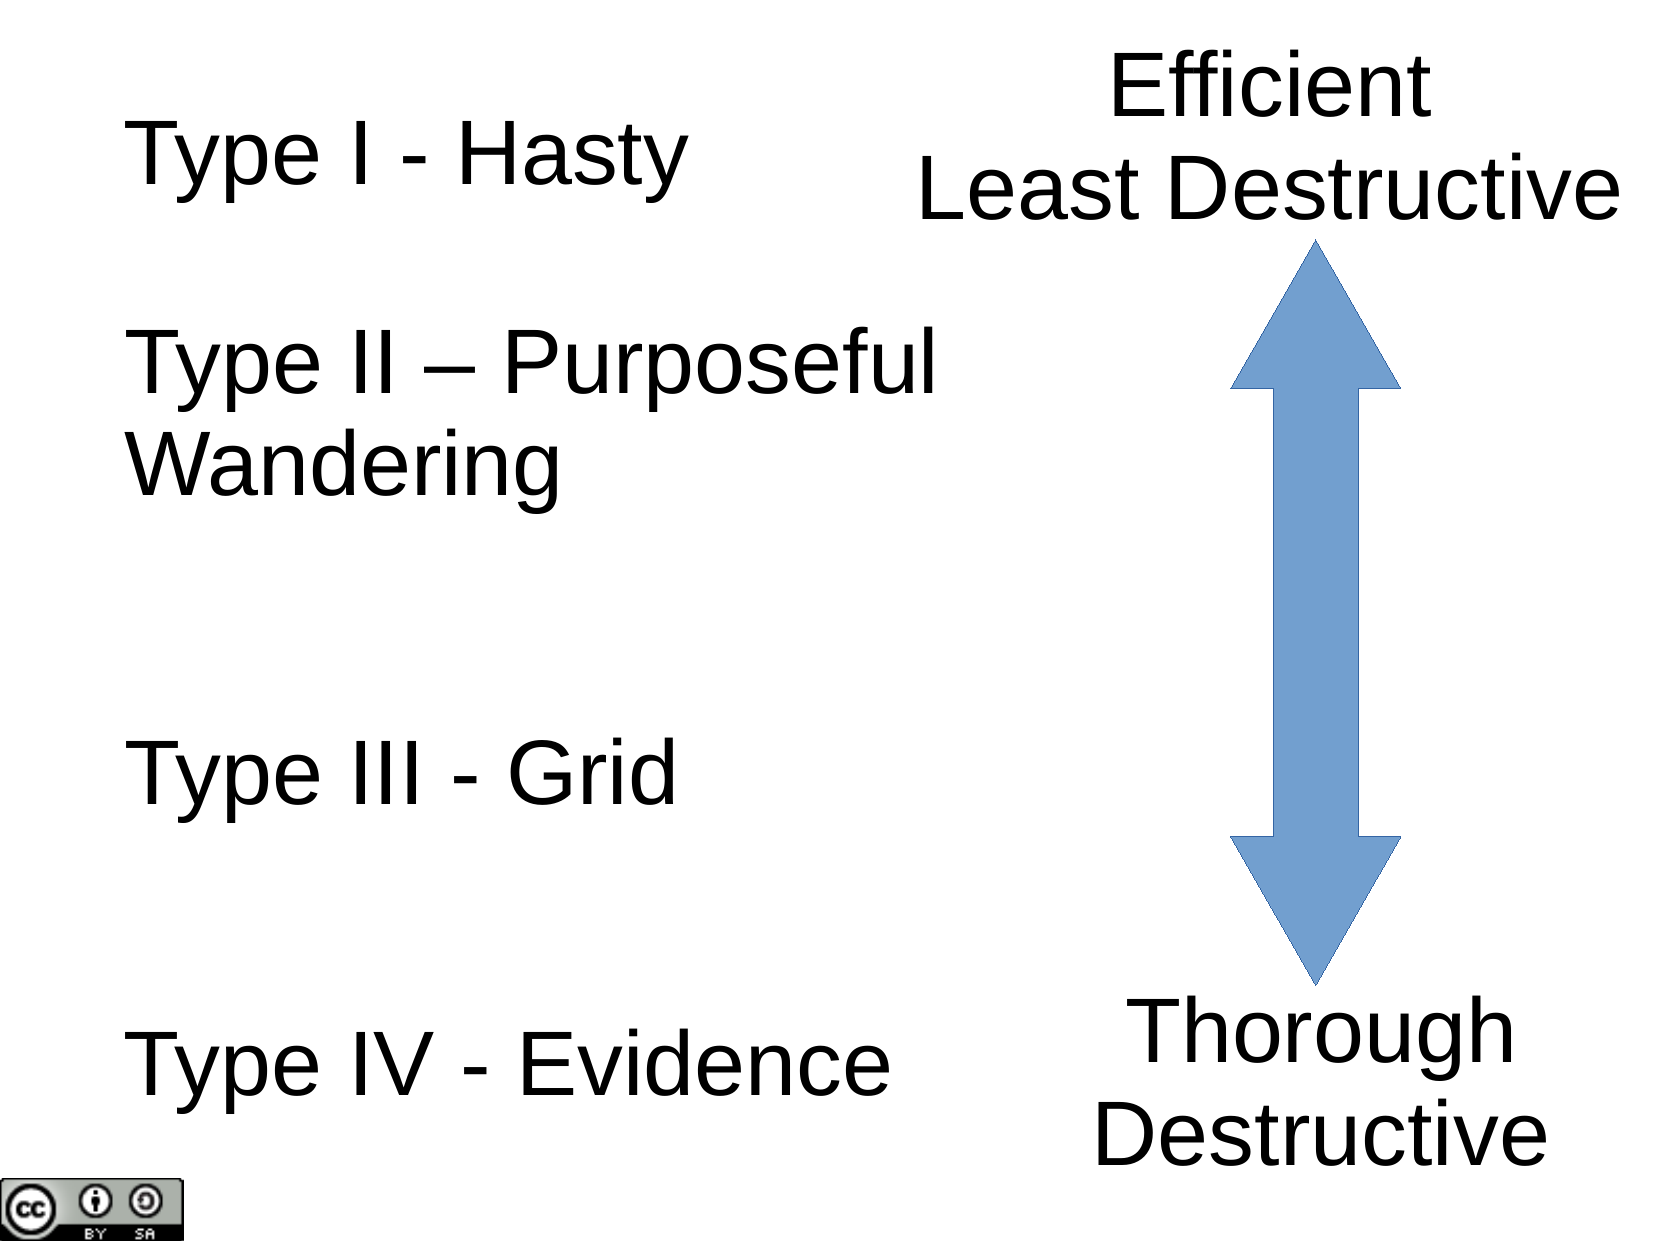

Efficient
Least Destructive
# Type I - Hasty
Type II – Purposeful Wandering
Type III - Grid
Type IV - Evidence
Thorough
Destructive